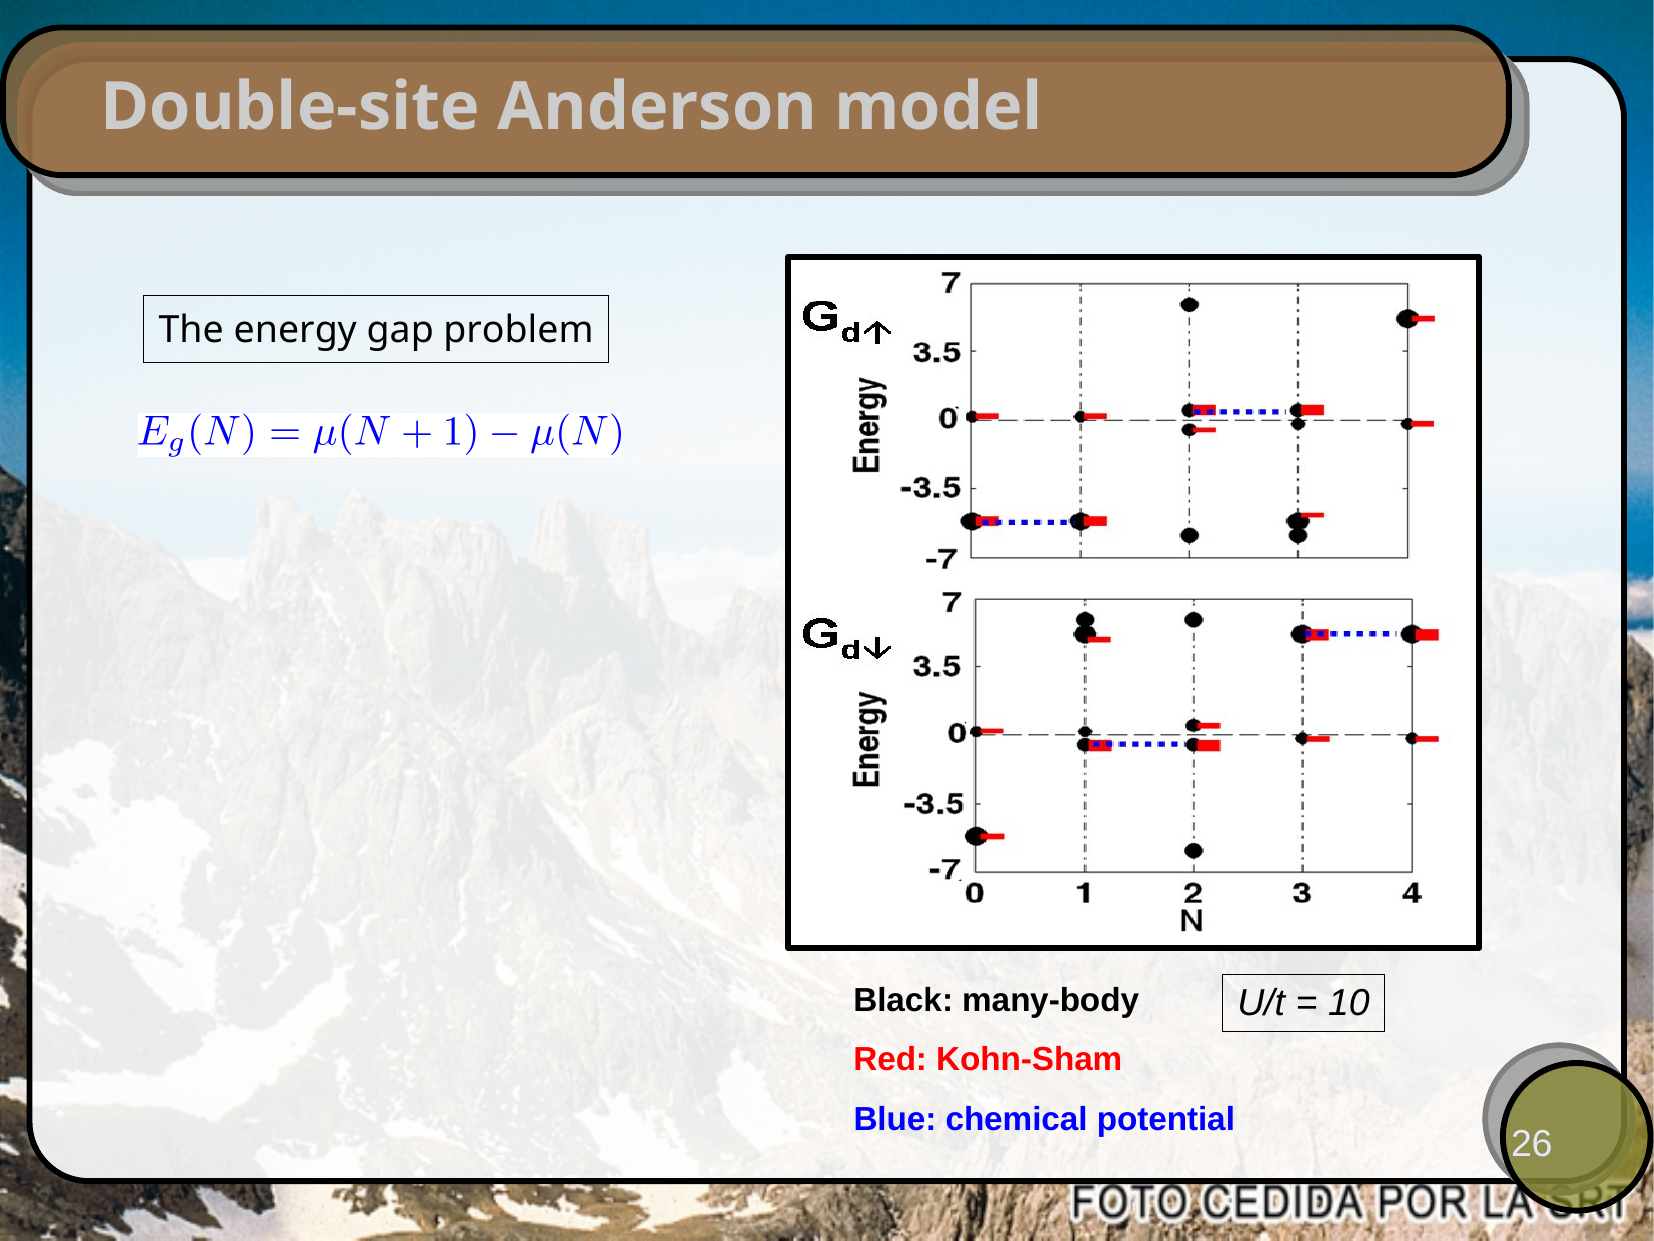

# Double-site Anderson model
The energy gap problem
Black: many-body
U/t = 10
Red: Kohn-Sham
Blue: chemical potential
26